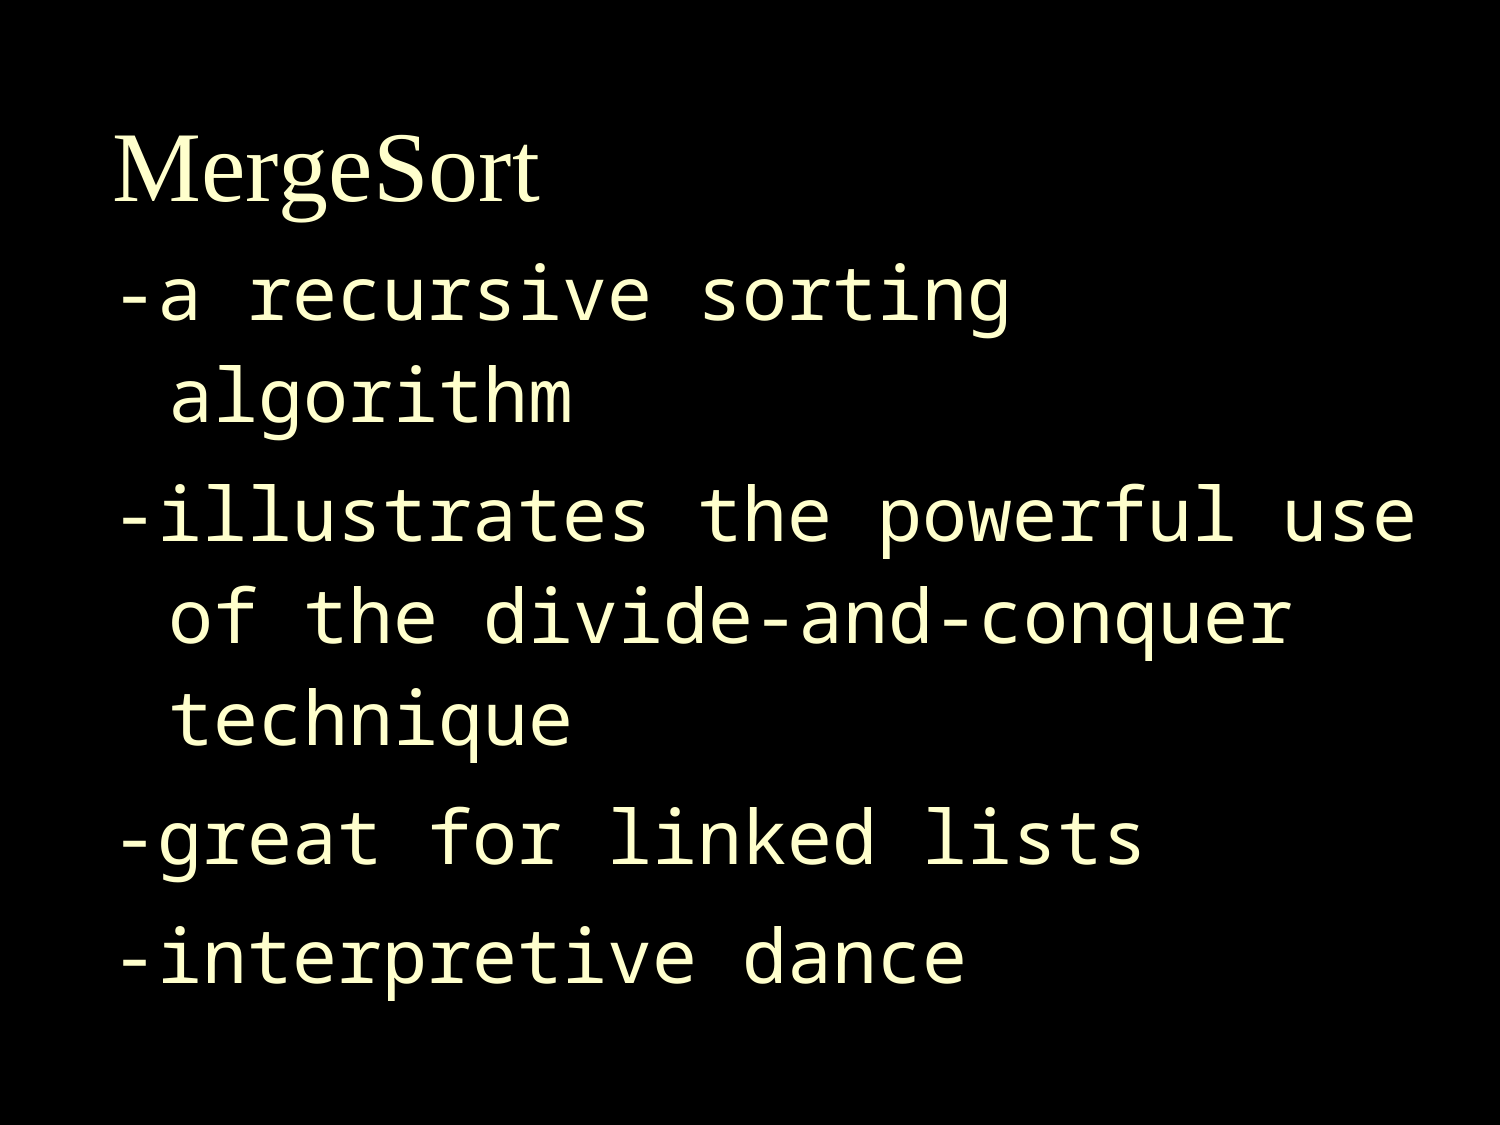

# MergeSort
-a recursive sorting algorithm
-illustrates the powerful use of the divide-and-conquer technique
-great for linked lists
-interpretive dance